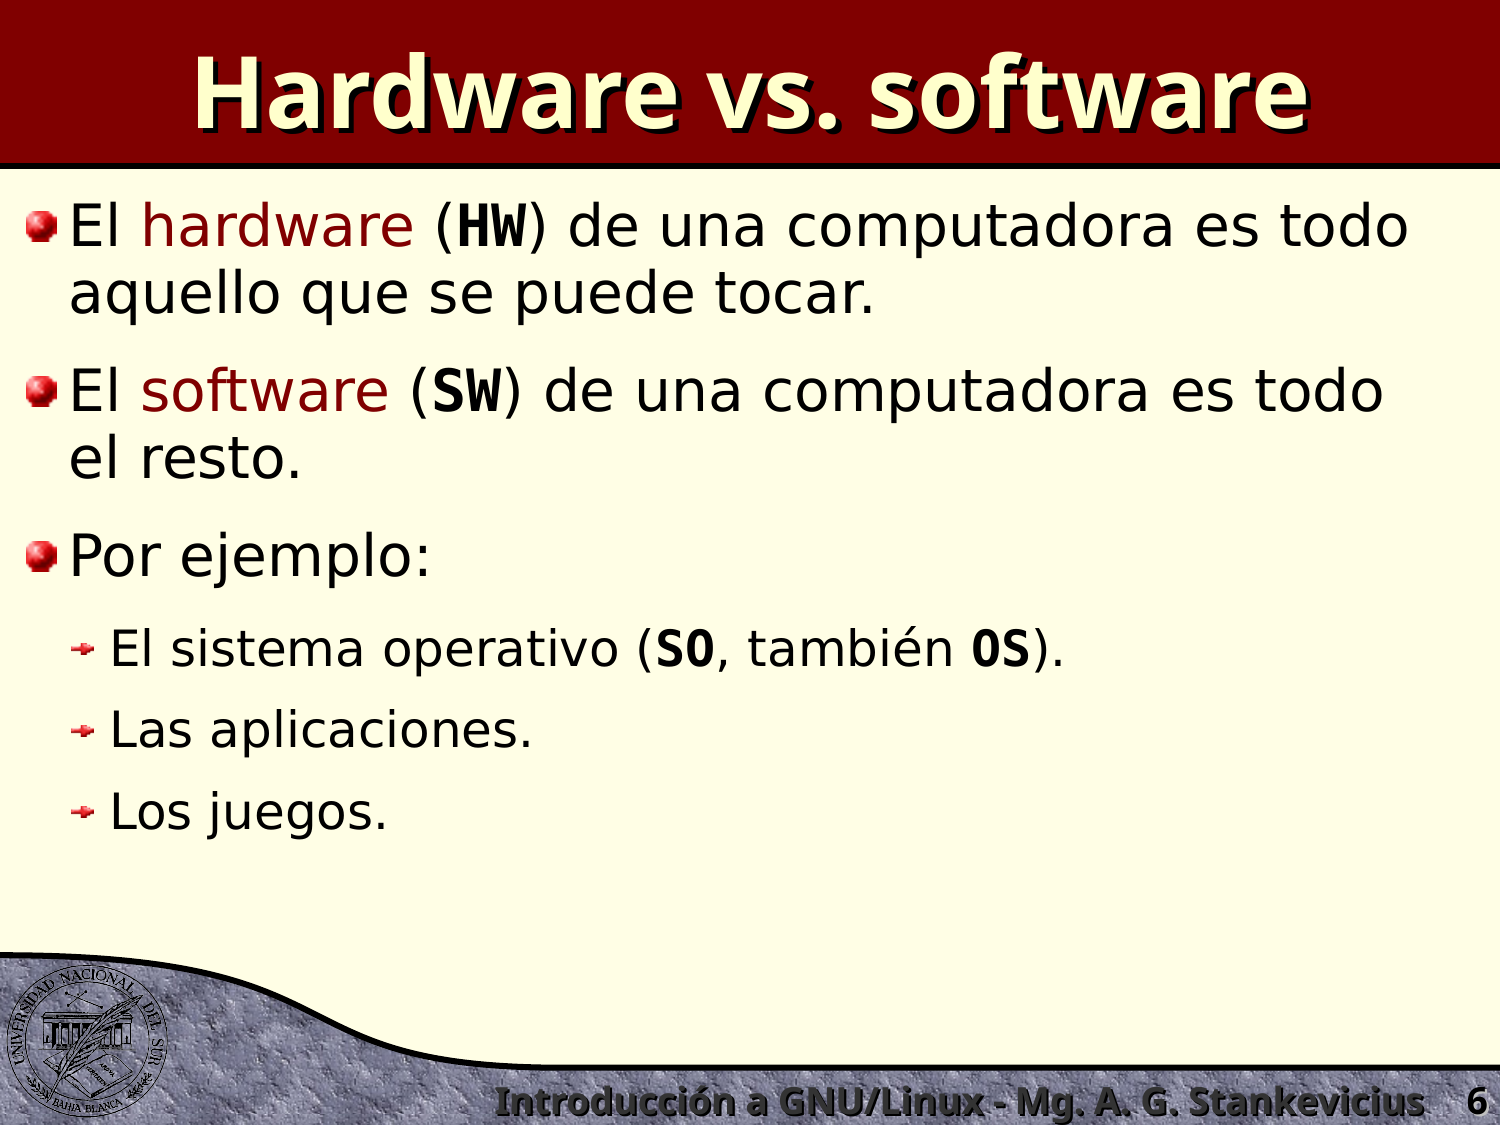

# Hardware vs. software
El hardware (HW) de una computadora es todo aquello que se puede tocar.
El software (SW) de una computadora es todo
el resto.
Por ejemplo:
El sistema operativo (SO, también OS).
Las aplicaciones.
Los juegos.
6